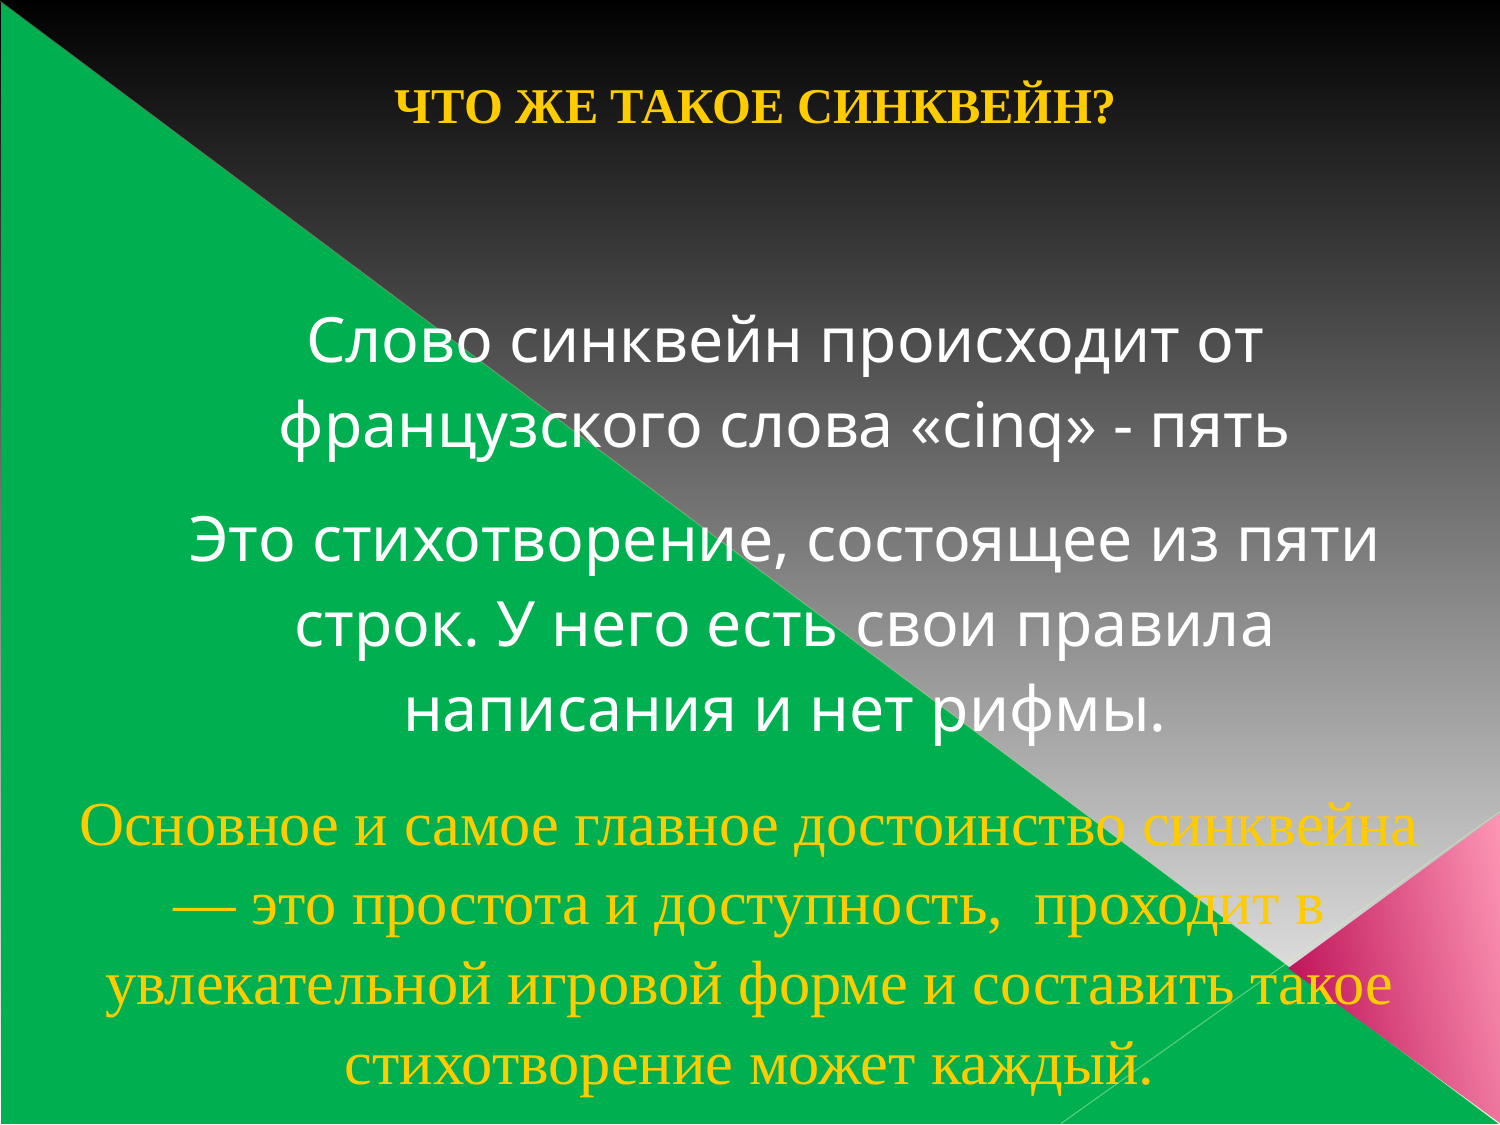

# ЧТО ЖЕ ТАКОЕ СИНКВЕЙН?
Слово синквейн происходит от французского слова «cinq» - пять
Это стихотворение, состоящее из пяти строк. У него есть свои правила написания и нет рифмы.
Основное и самое главное достоинство синквейна— это простота и доступность, проходит в увлекательной игровой форме и составить такое стихотворение может каждый.